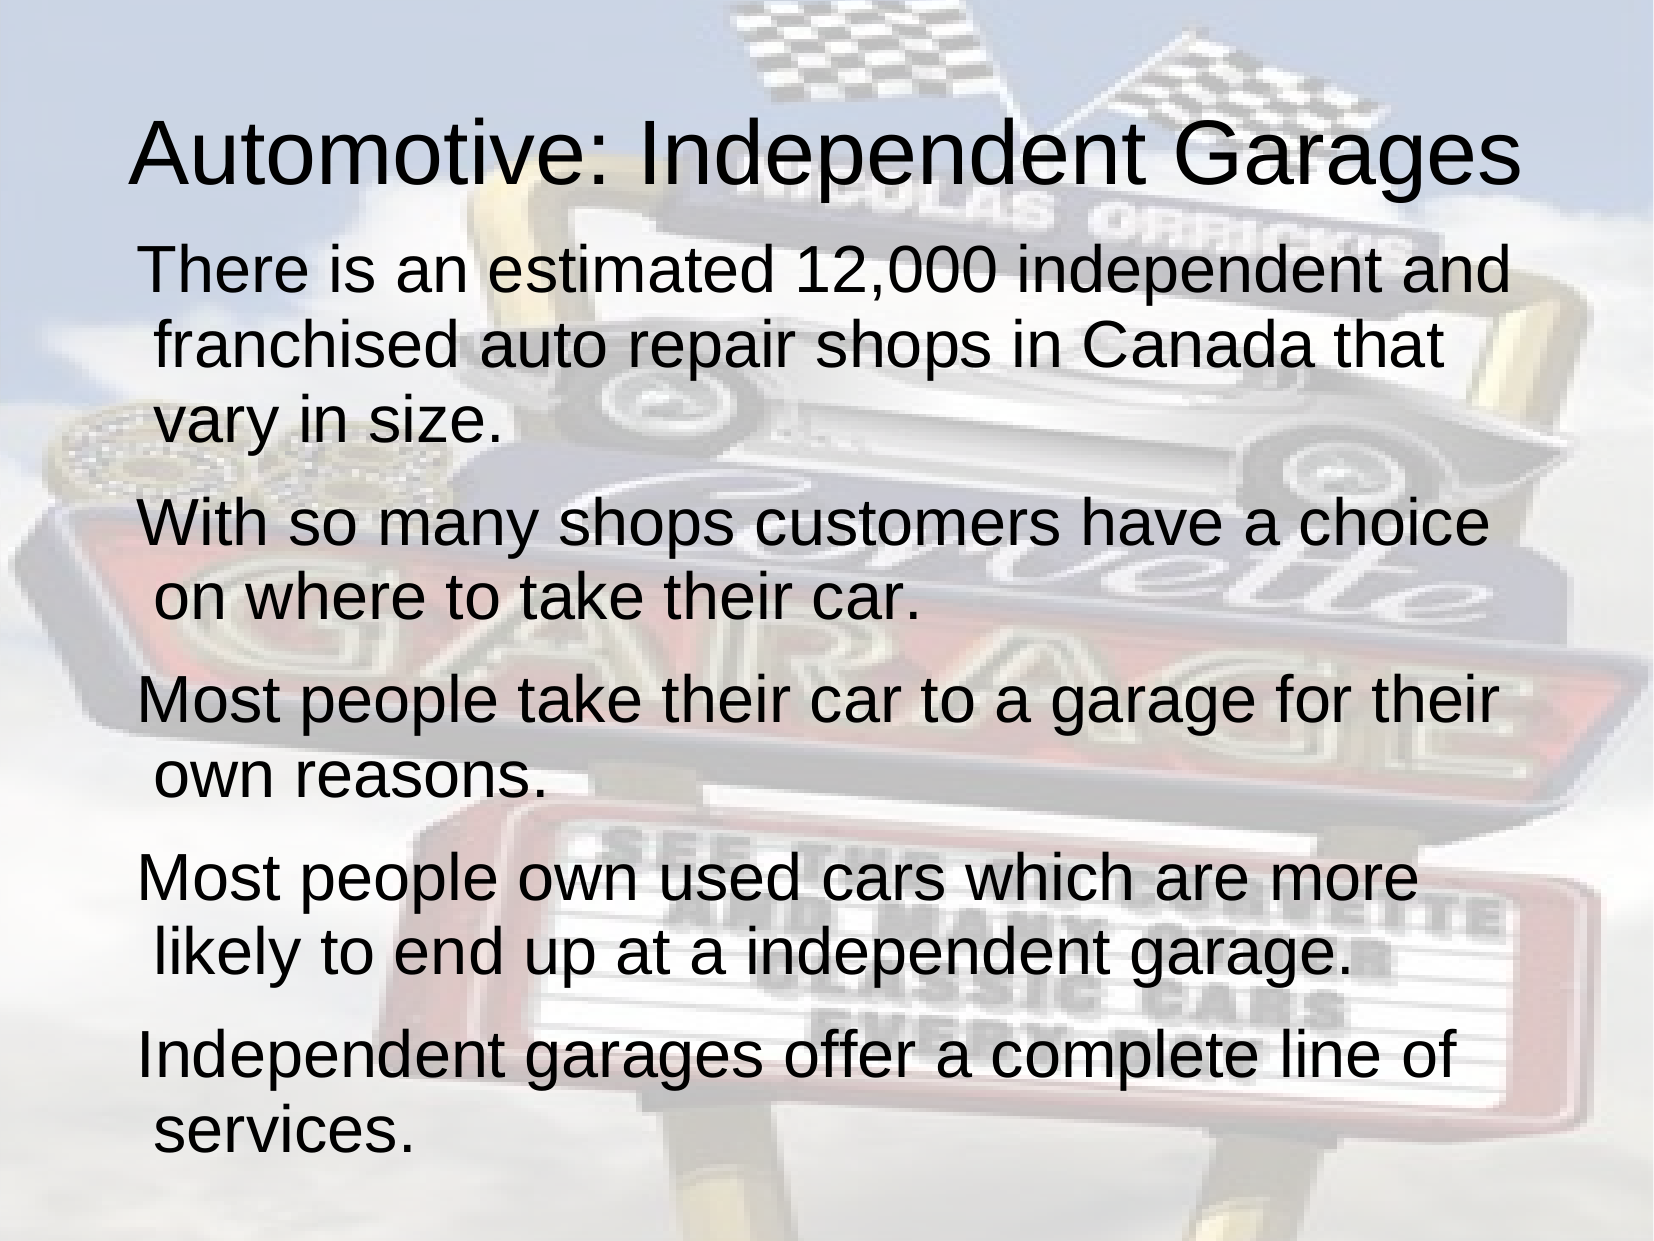

# Automotive: Independent Garages
 There is an estimated 12,000 independent and franchised auto repair shops in Canada that vary in size.
 With so many shops customers have a choice on where to take their car.
 Most people take their car to a garage for their own reasons.
 Most people own used cars which are more likely to end up at a independent garage.
 Independent garages offer a complete line of services.